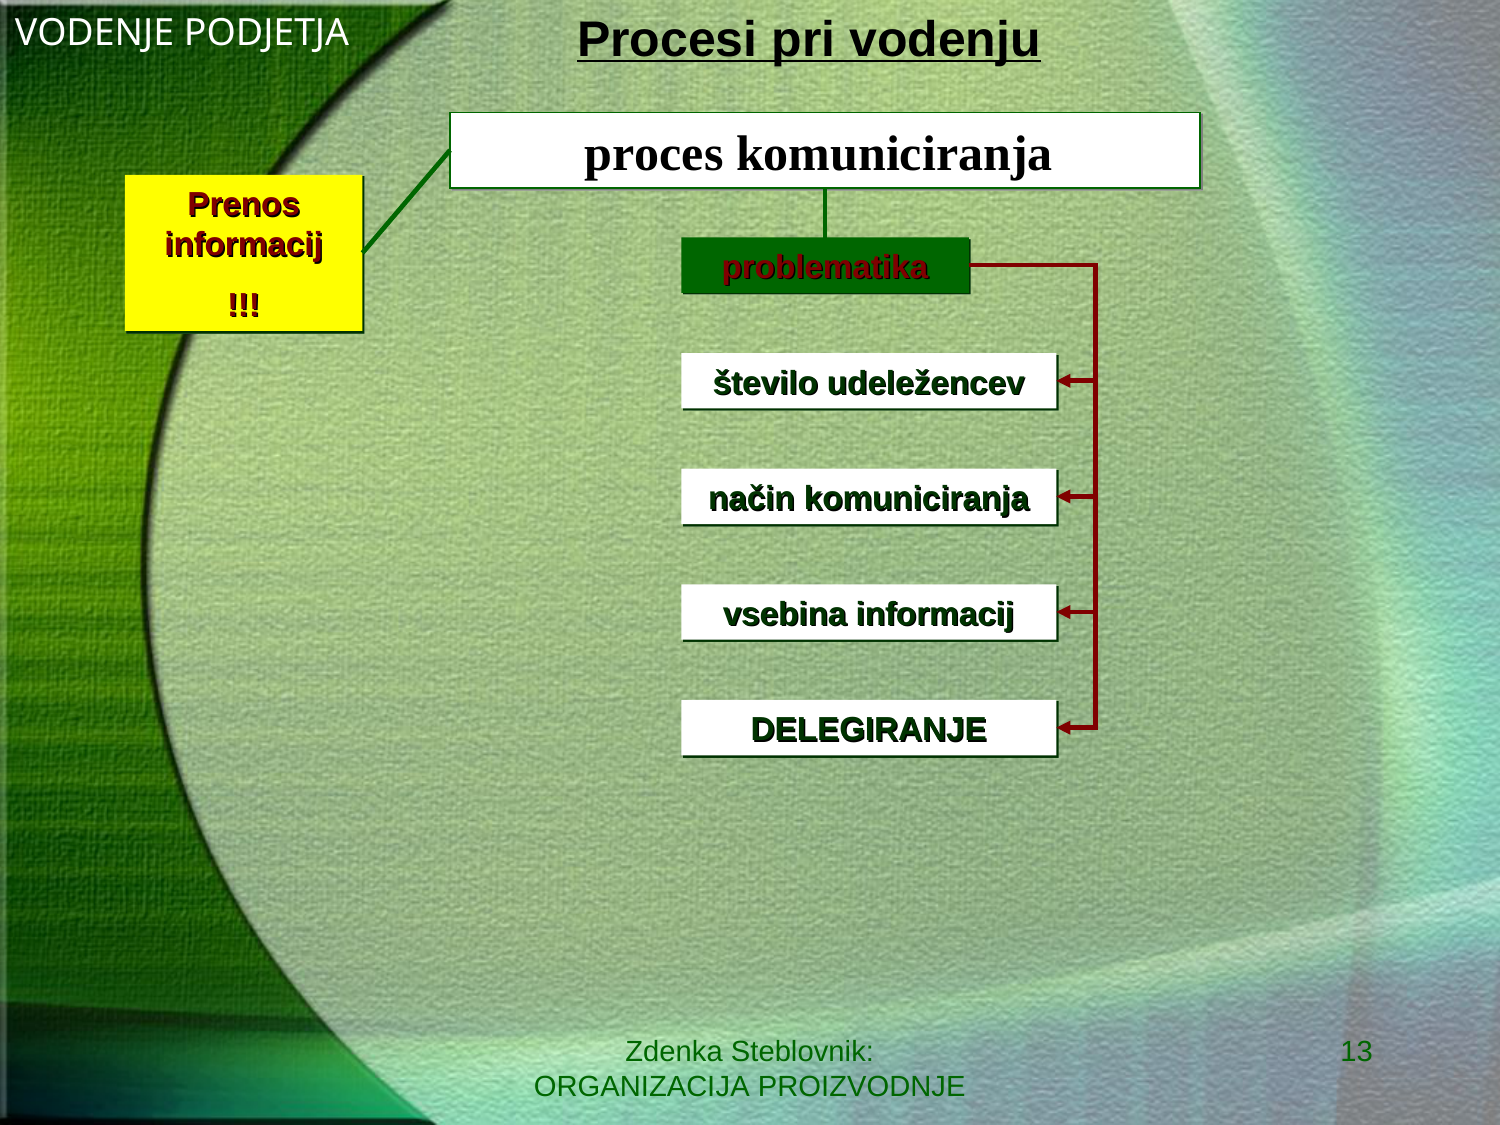

VODENJE PODJETJA
Procesi pri vodenju
proces komuniciranja
Prenos informacij
!!!
problematika
število udeležencev
način komuniciranja
vsebina informacij
DELEGIRANJE
Zdenka Steblovnik: ORGANIZACIJA PROIZVODNJE